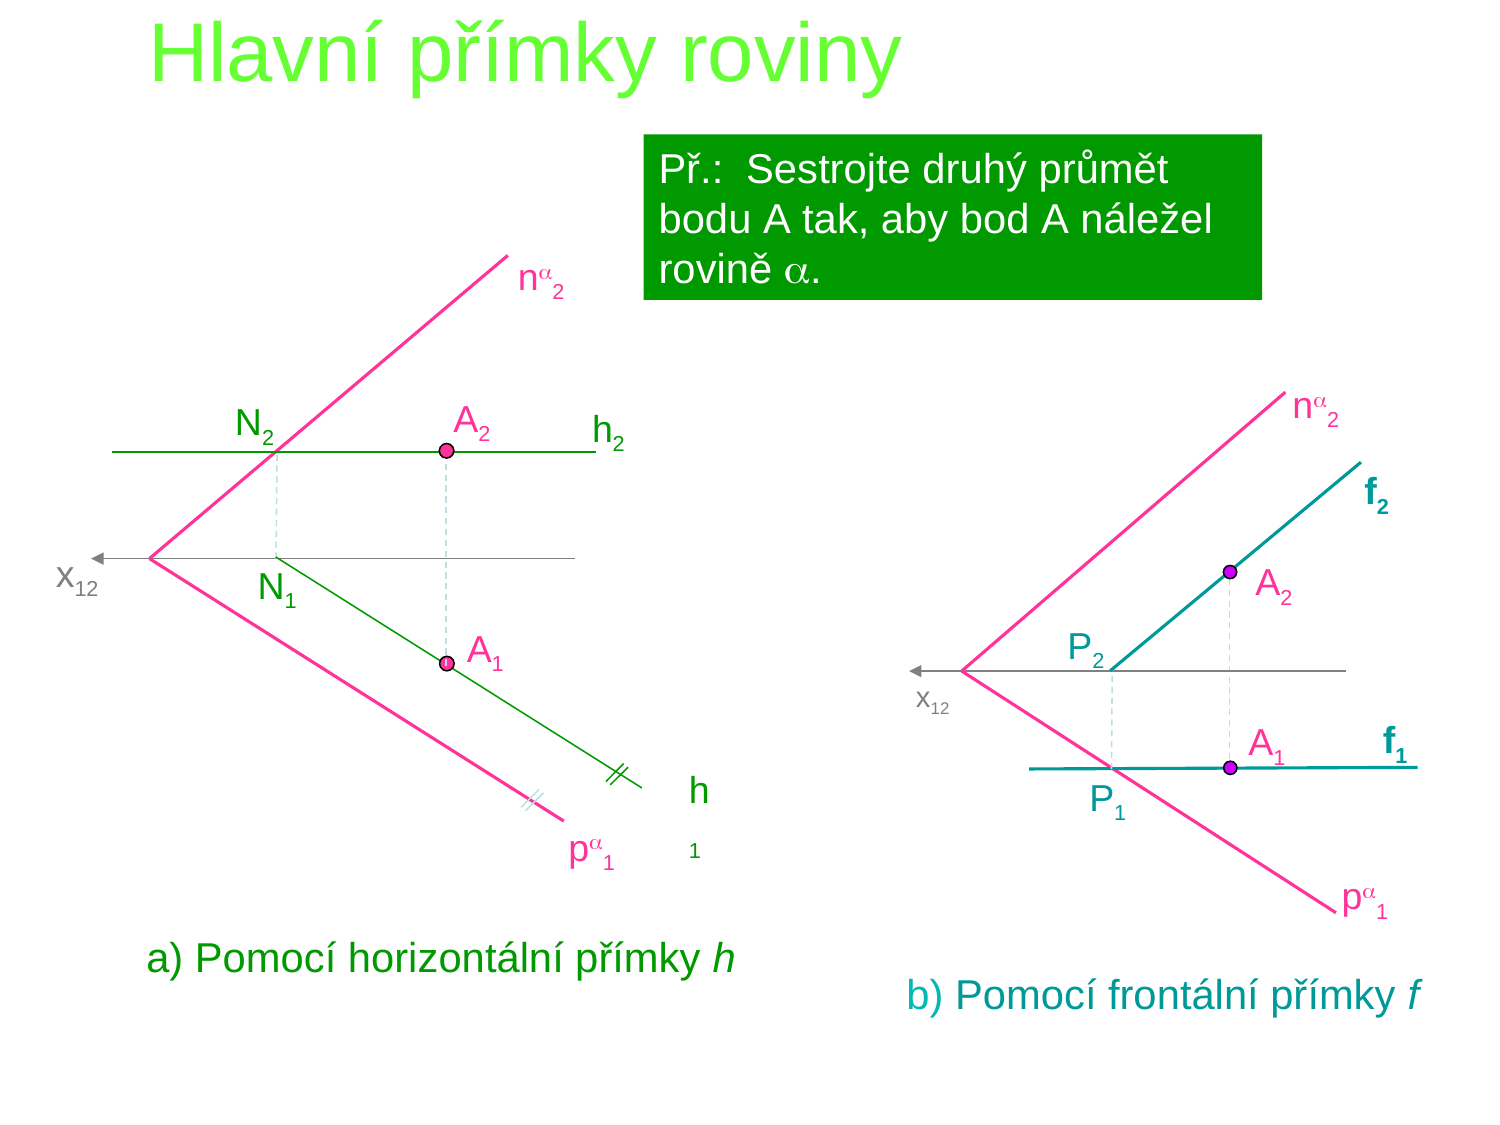

# Hlavní přímky roviny
Př.: Sestrojte druhý průmět bodu A tak, aby bod A náležel rovině .
n2
n2
A2
N2
h2
f2
x12
A2
N1
P2
A1
x12
f1
A1
h1
P1
p1
p1
a) Pomocí horizontální přímky h
b) Pomocí frontální přímky f